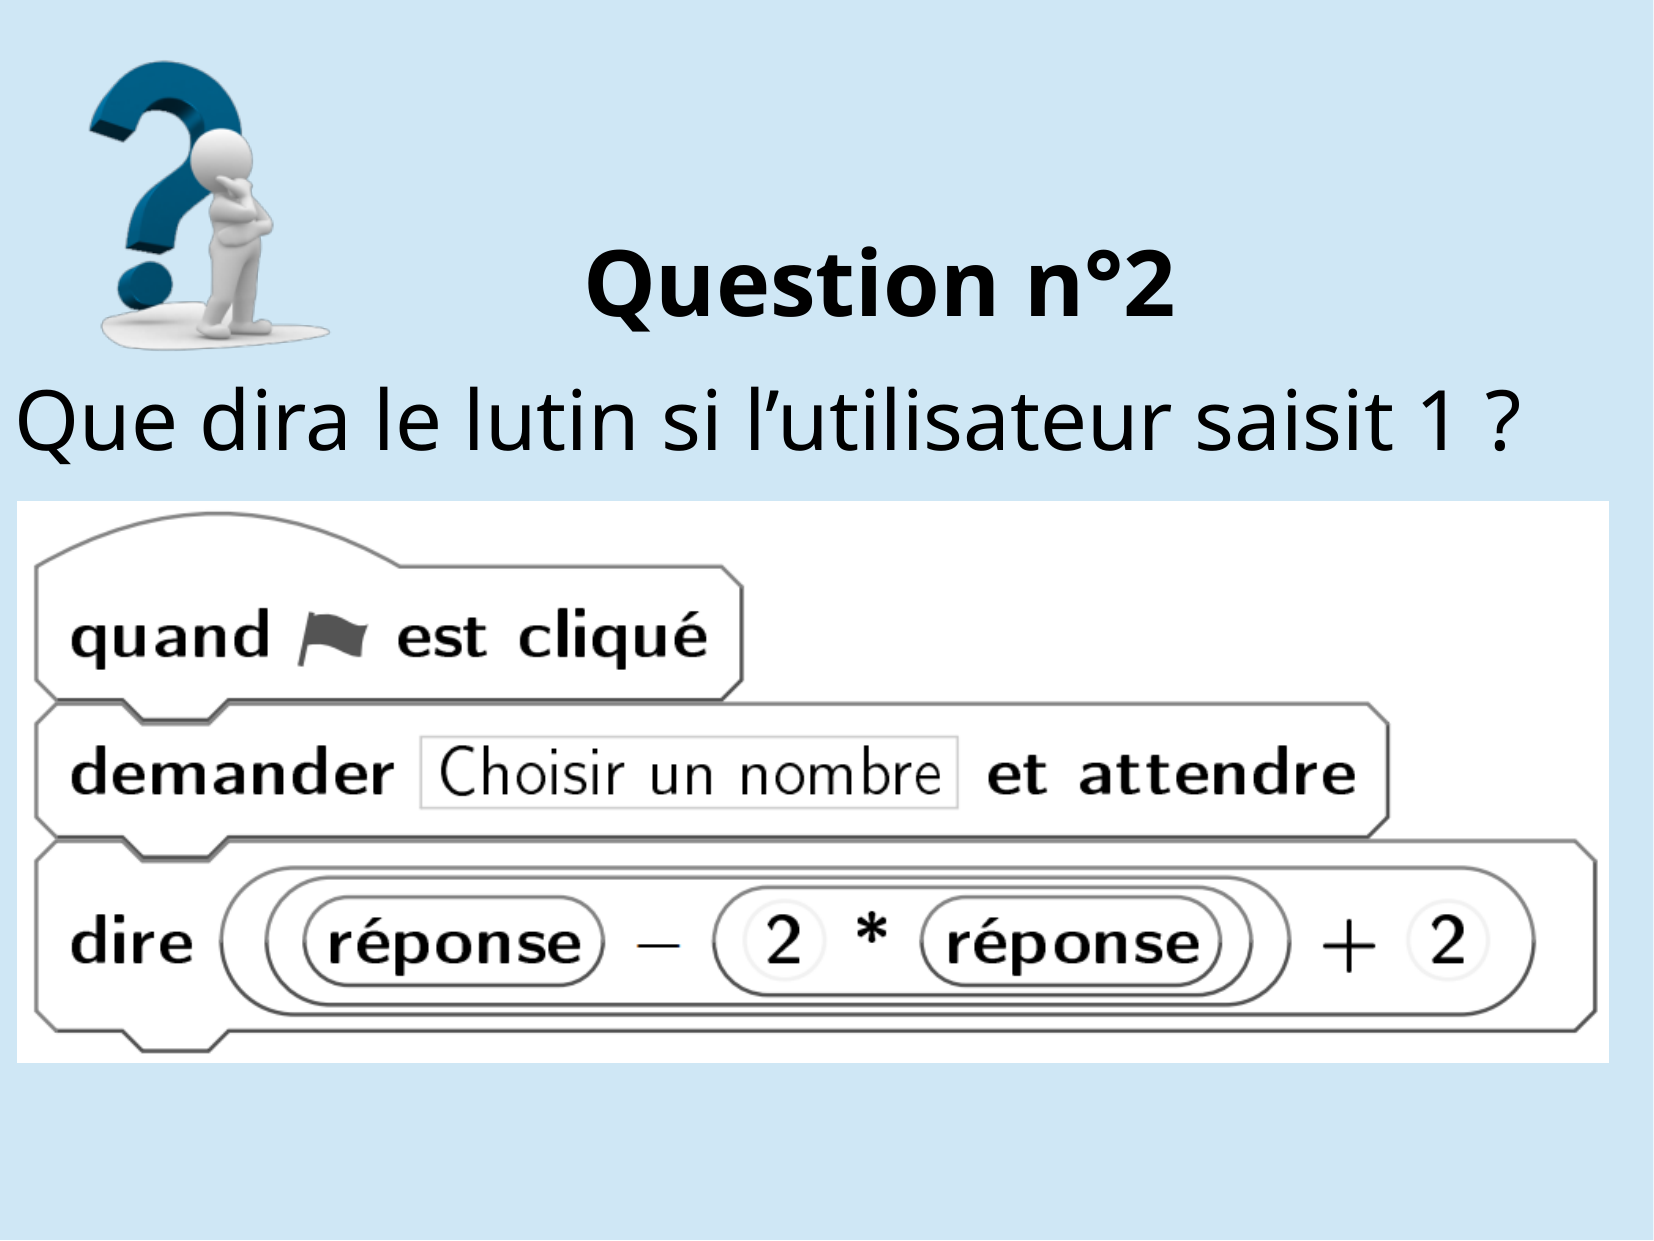

# Question n°2
Que dira le lutin si l’utilisateur saisit 1 ?